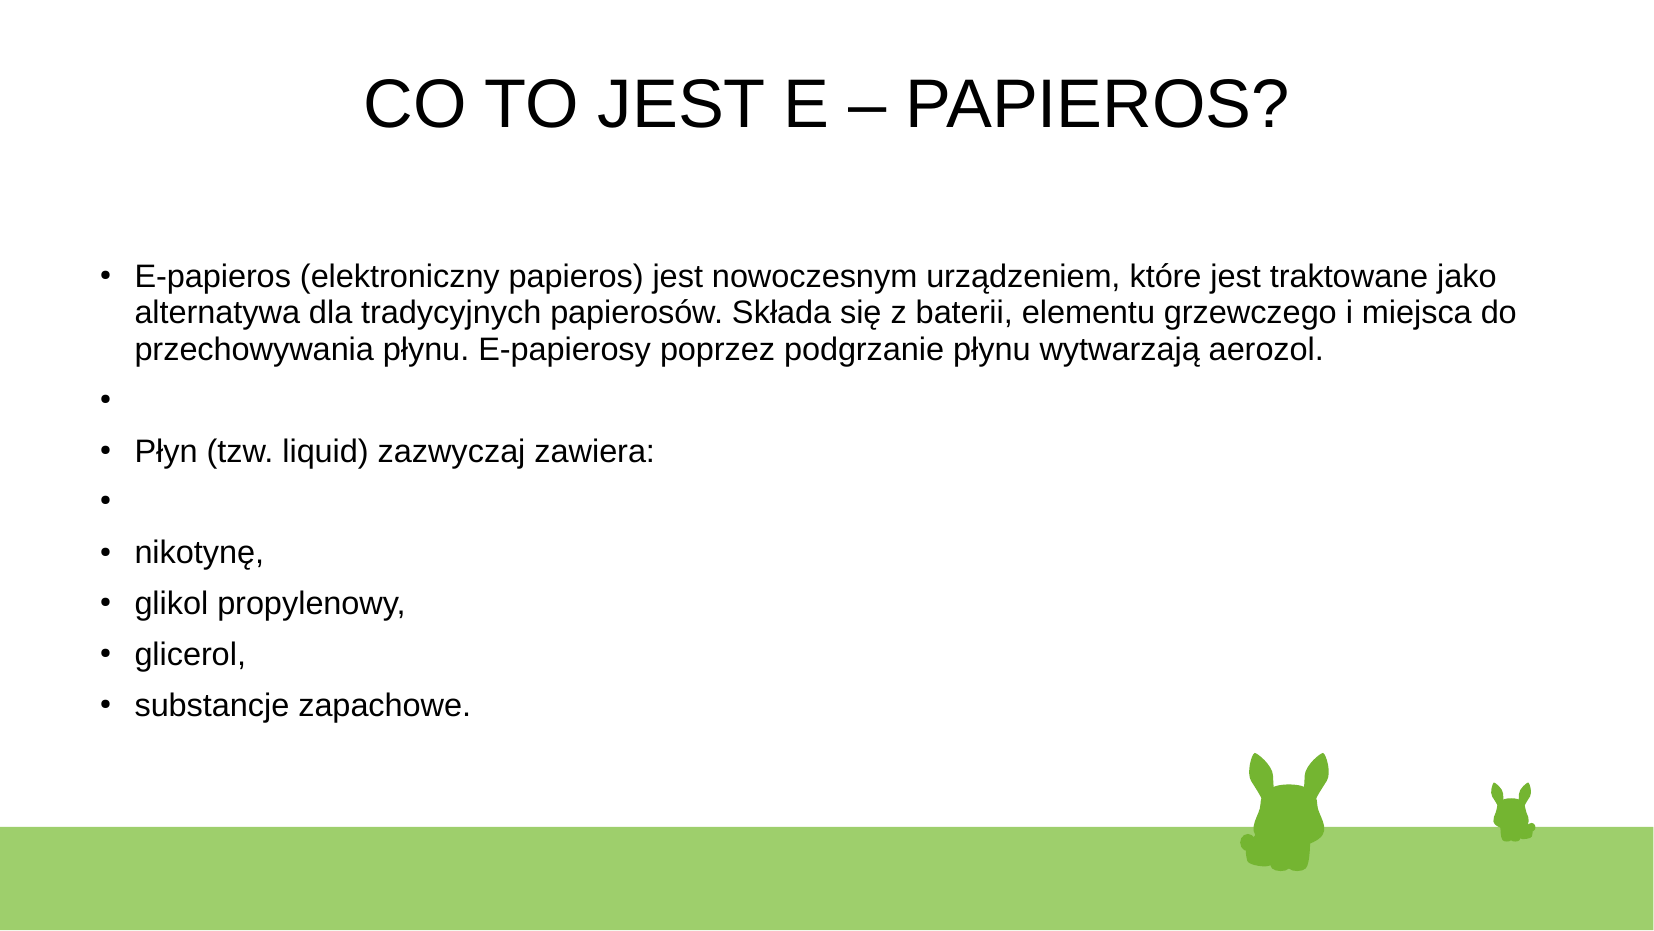

# CO TO JEST E – PAPIEROS?
E-papieros (elektroniczny papieros) jest nowoczesnym urządzeniem, które jest traktowane jako alternatywa dla tradycyjnych papierosów. Składa się z baterii, elementu grzewczego i miejsca do przechowywania płynu. E-papierosy poprzez podgrzanie płynu wytwarzają aerozol.
Płyn (tzw. liquid) zazwyczaj zawiera:
nikotynę,
glikol propylenowy,
glicerol,
substancje zapachowe.